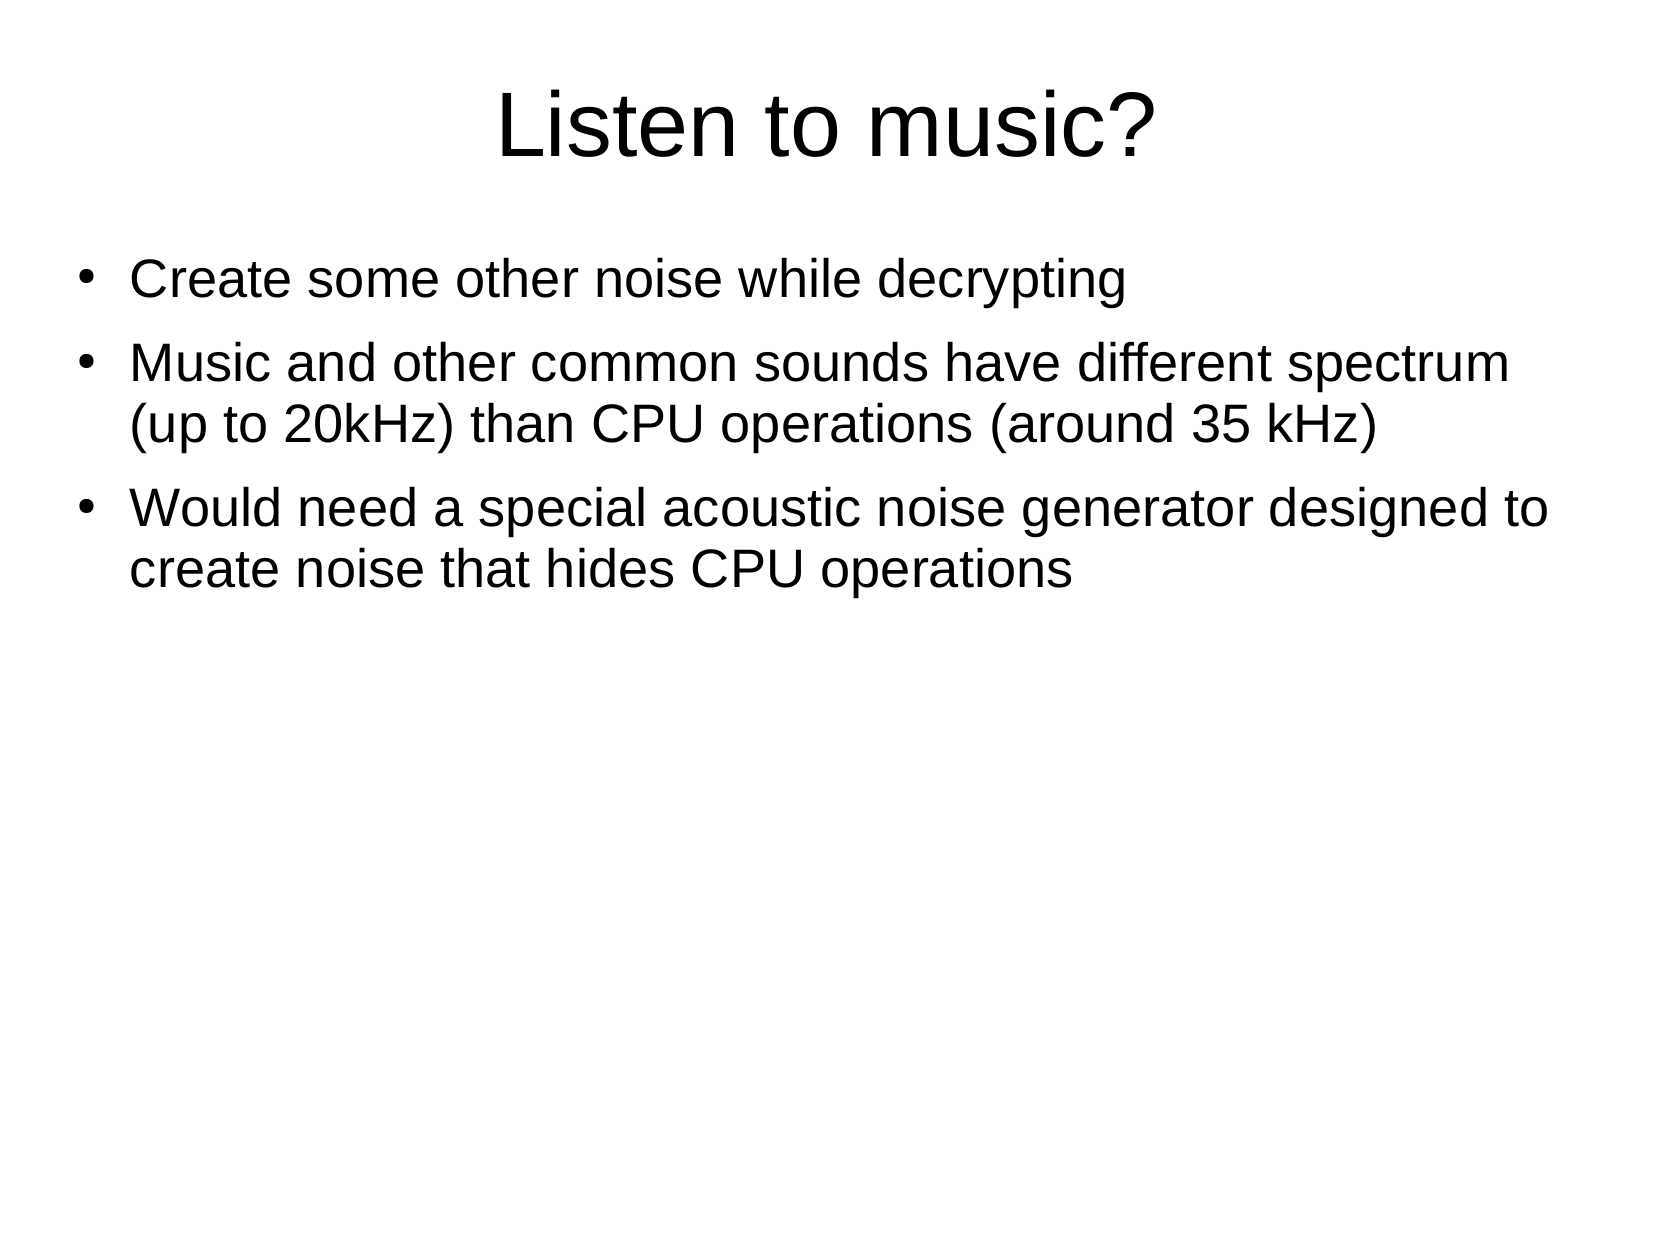

# Listen to music?
Create some other noise while decrypting
Music and other common sounds have different spectrum (up to 20kHz) than CPU operations (around 35 kHz)
Would need a special acoustic noise generator designed to create noise that hides CPU operations